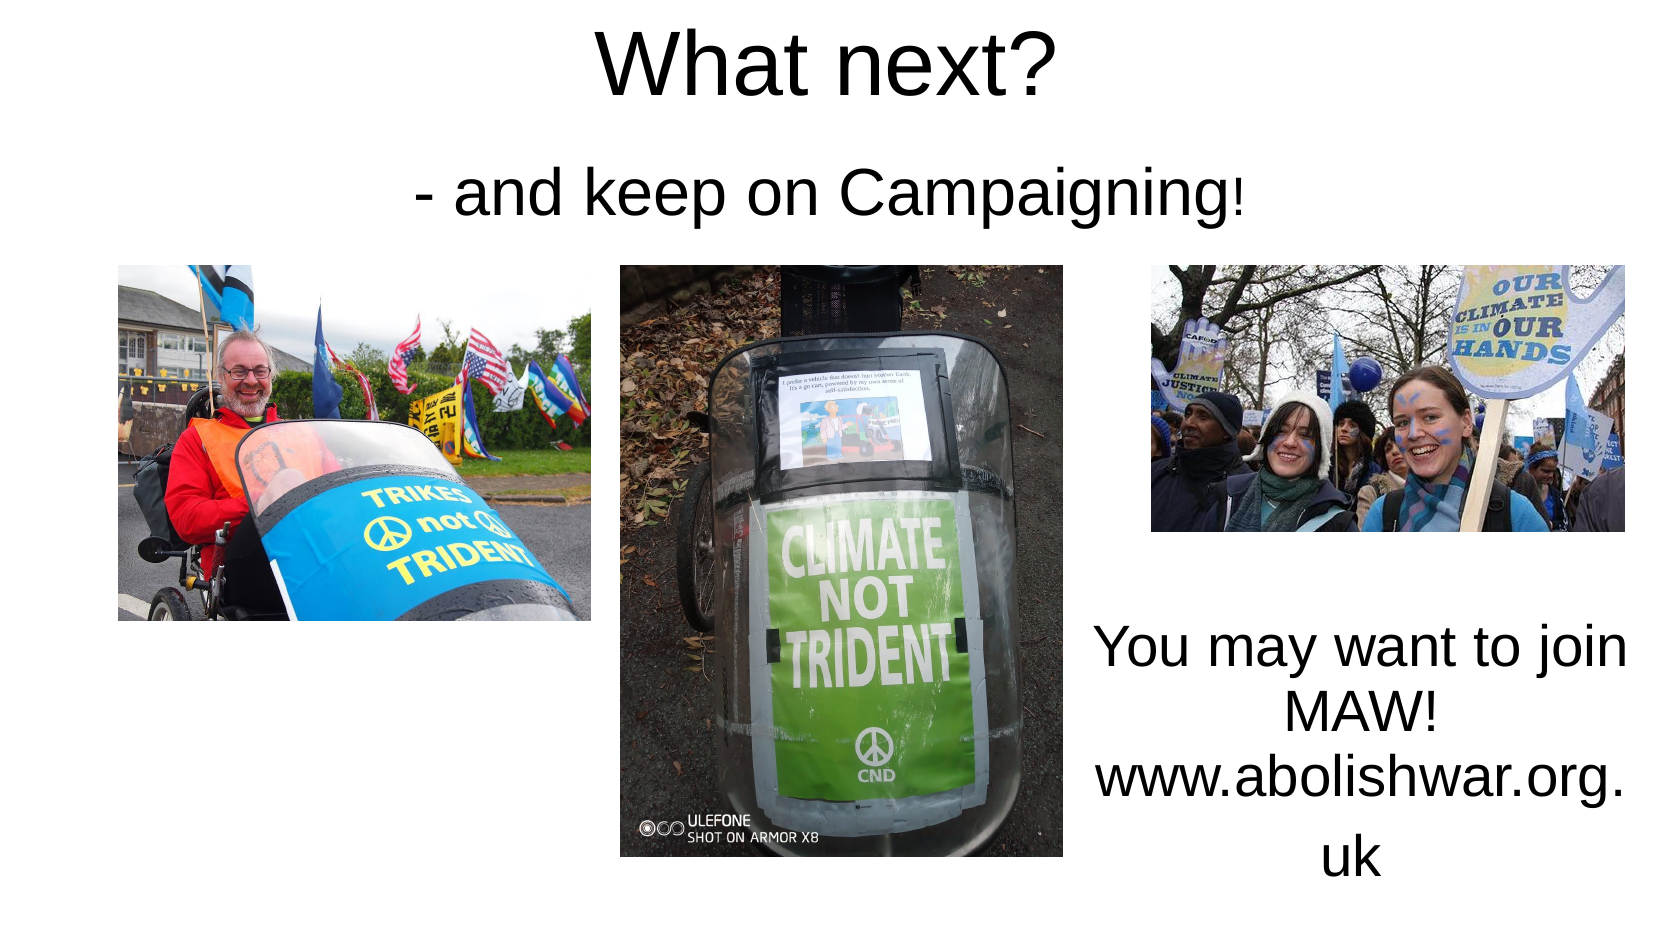

# What next?
- and keep on Campaigning!
You may want to join MAW!
www.abolishwar.org.uk